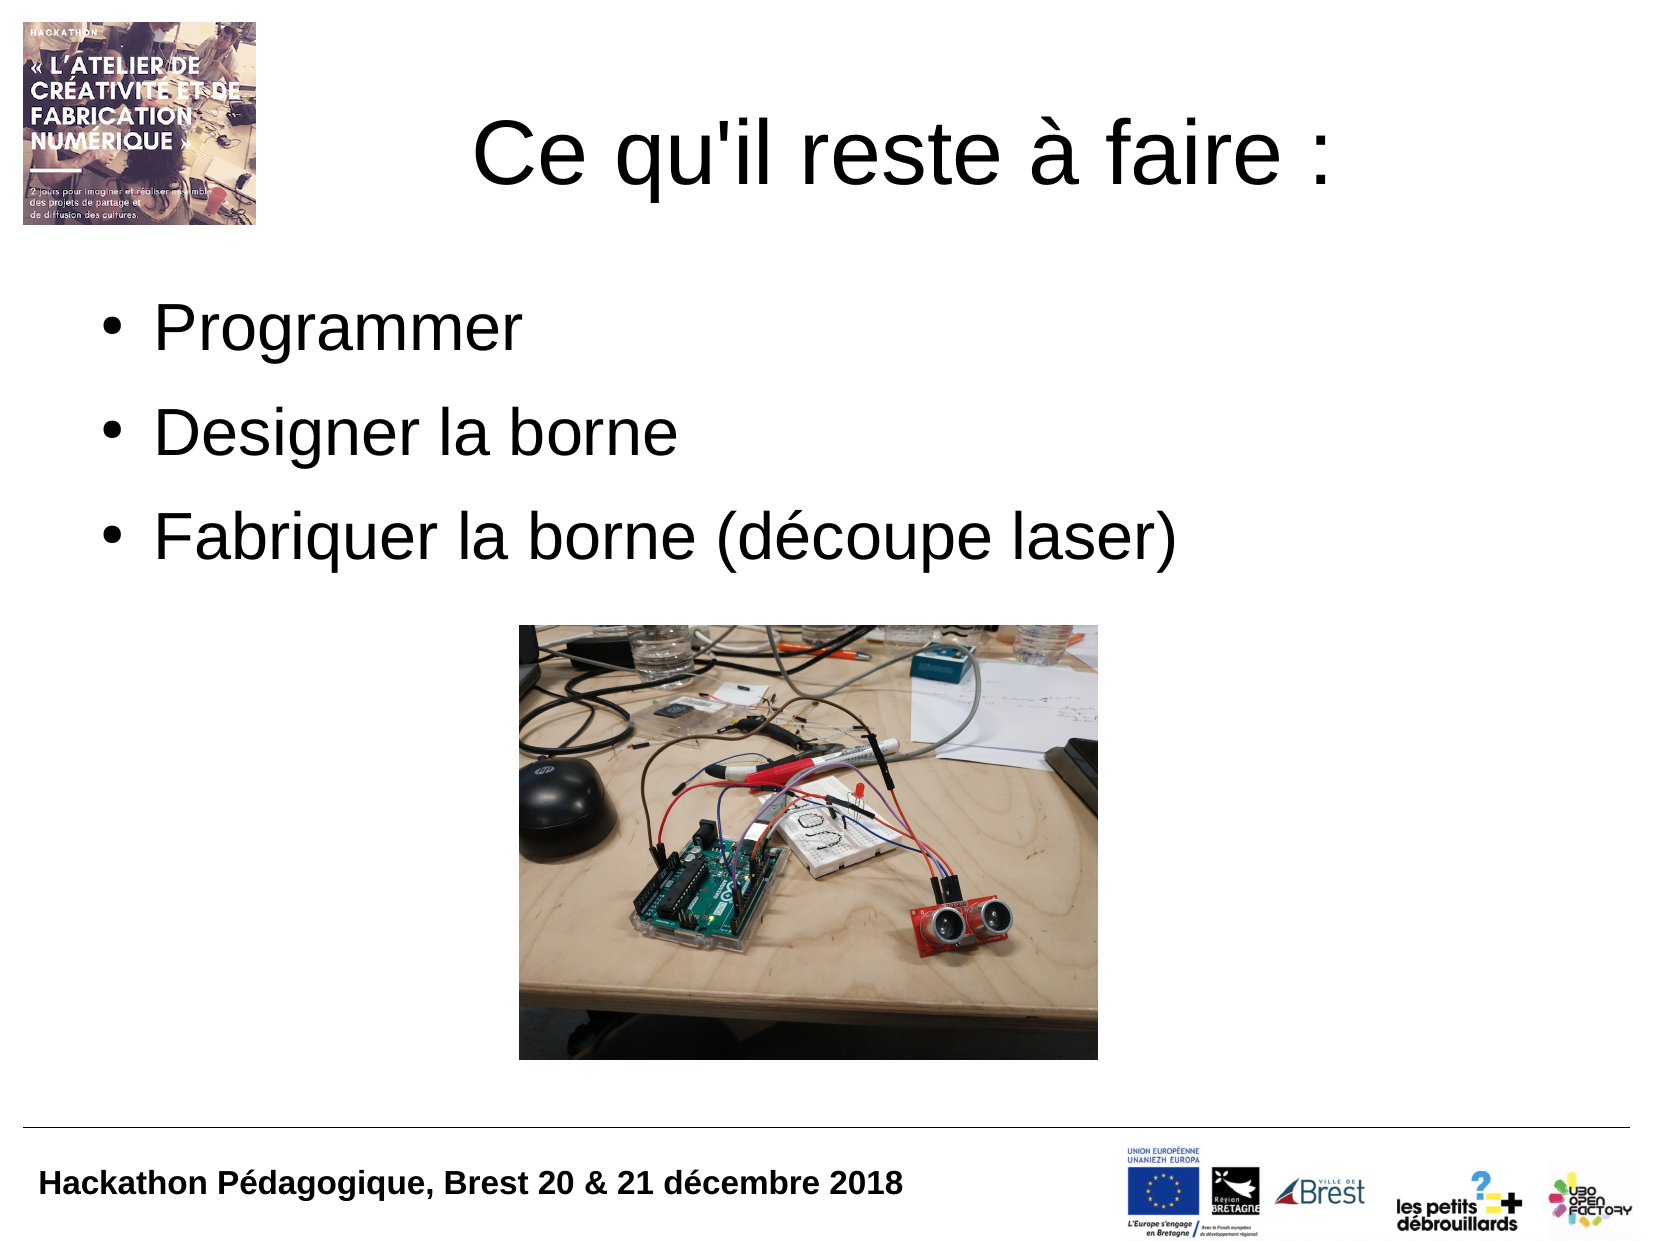

# Ce qu'il reste à faire :
Programmer
Designer la borne
Fabriquer la borne (découpe laser)
Hackathon Pédagogique, Brest 20 & 21 décembre 2018